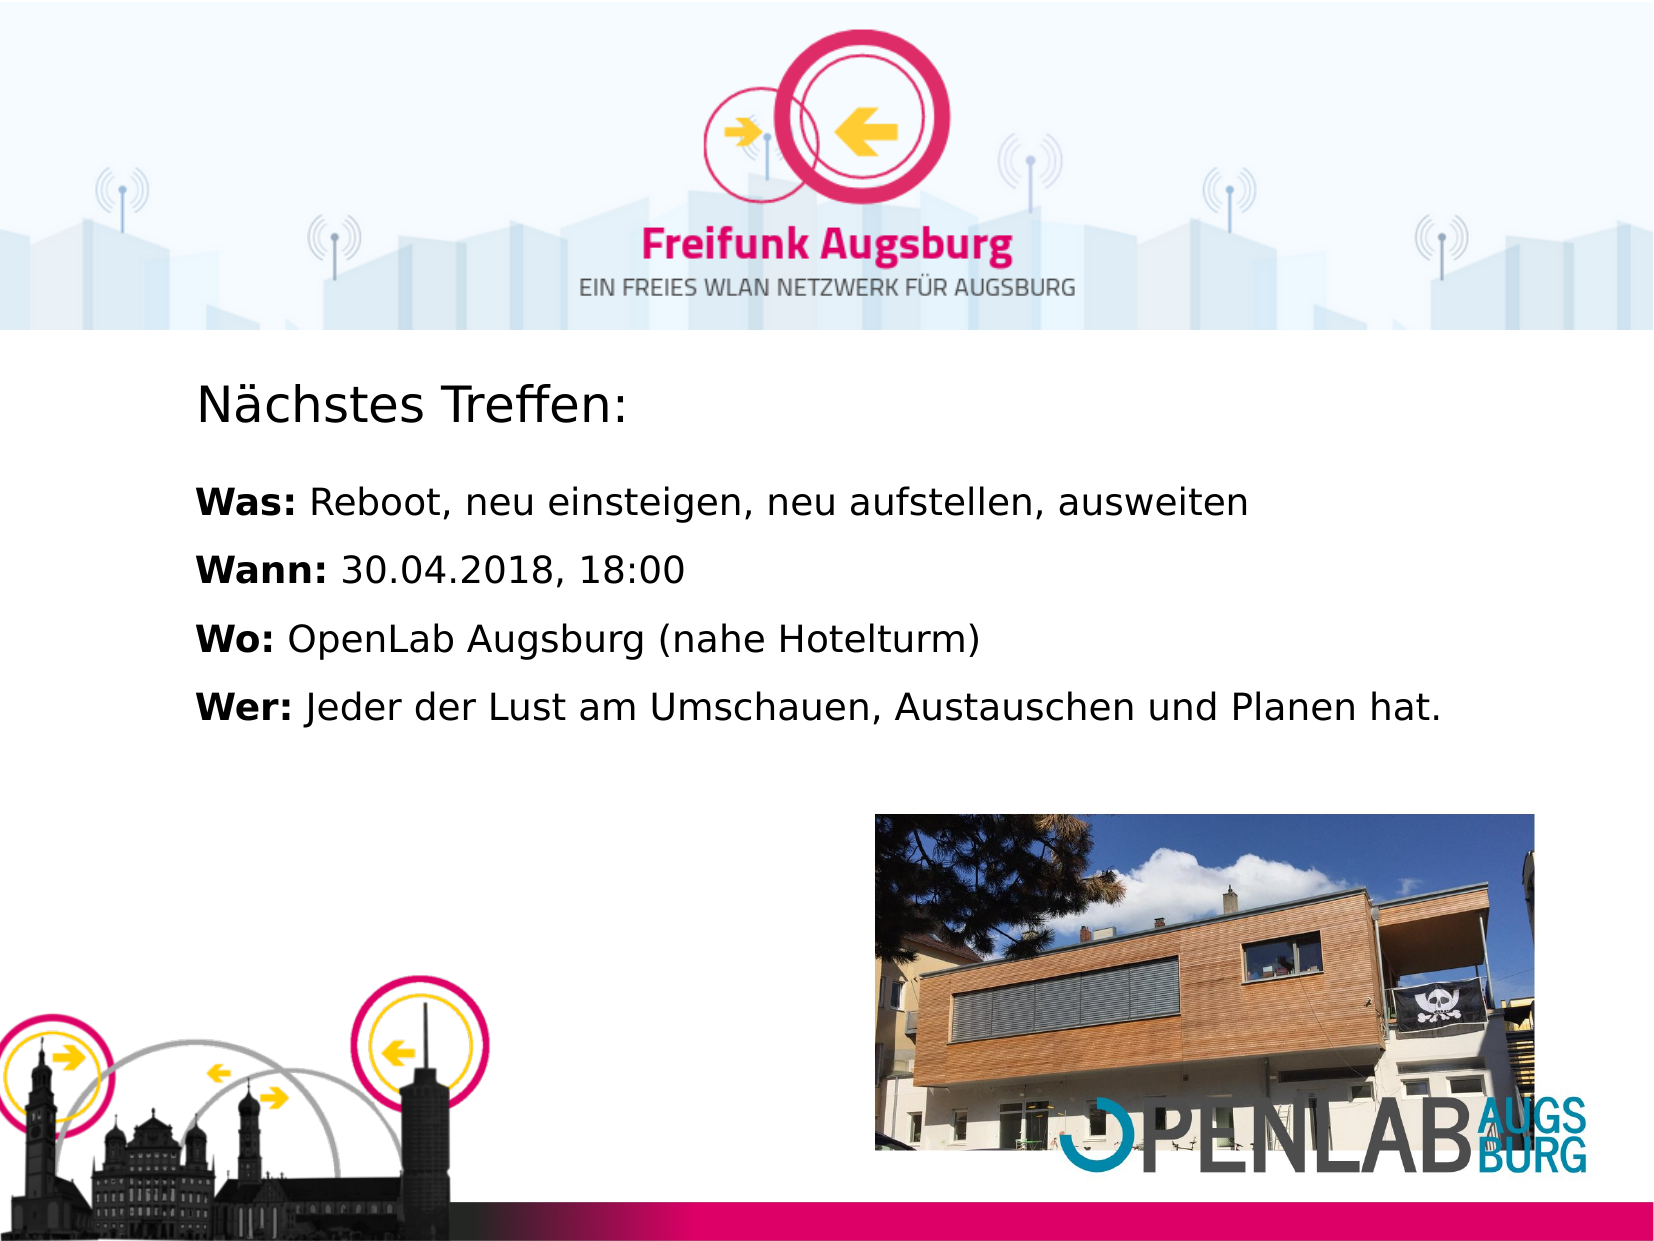

# Nächstes Treffen:
Was: Reboot, neu einsteigen, neu aufstellen, ausweiten
Wann: 30.04.2018, 18:00
Wo: OpenLab Augsburg (nahe Hotelturm)
Wer: Jeder der Lust am Umschauen, Austauschen und Planen hat.